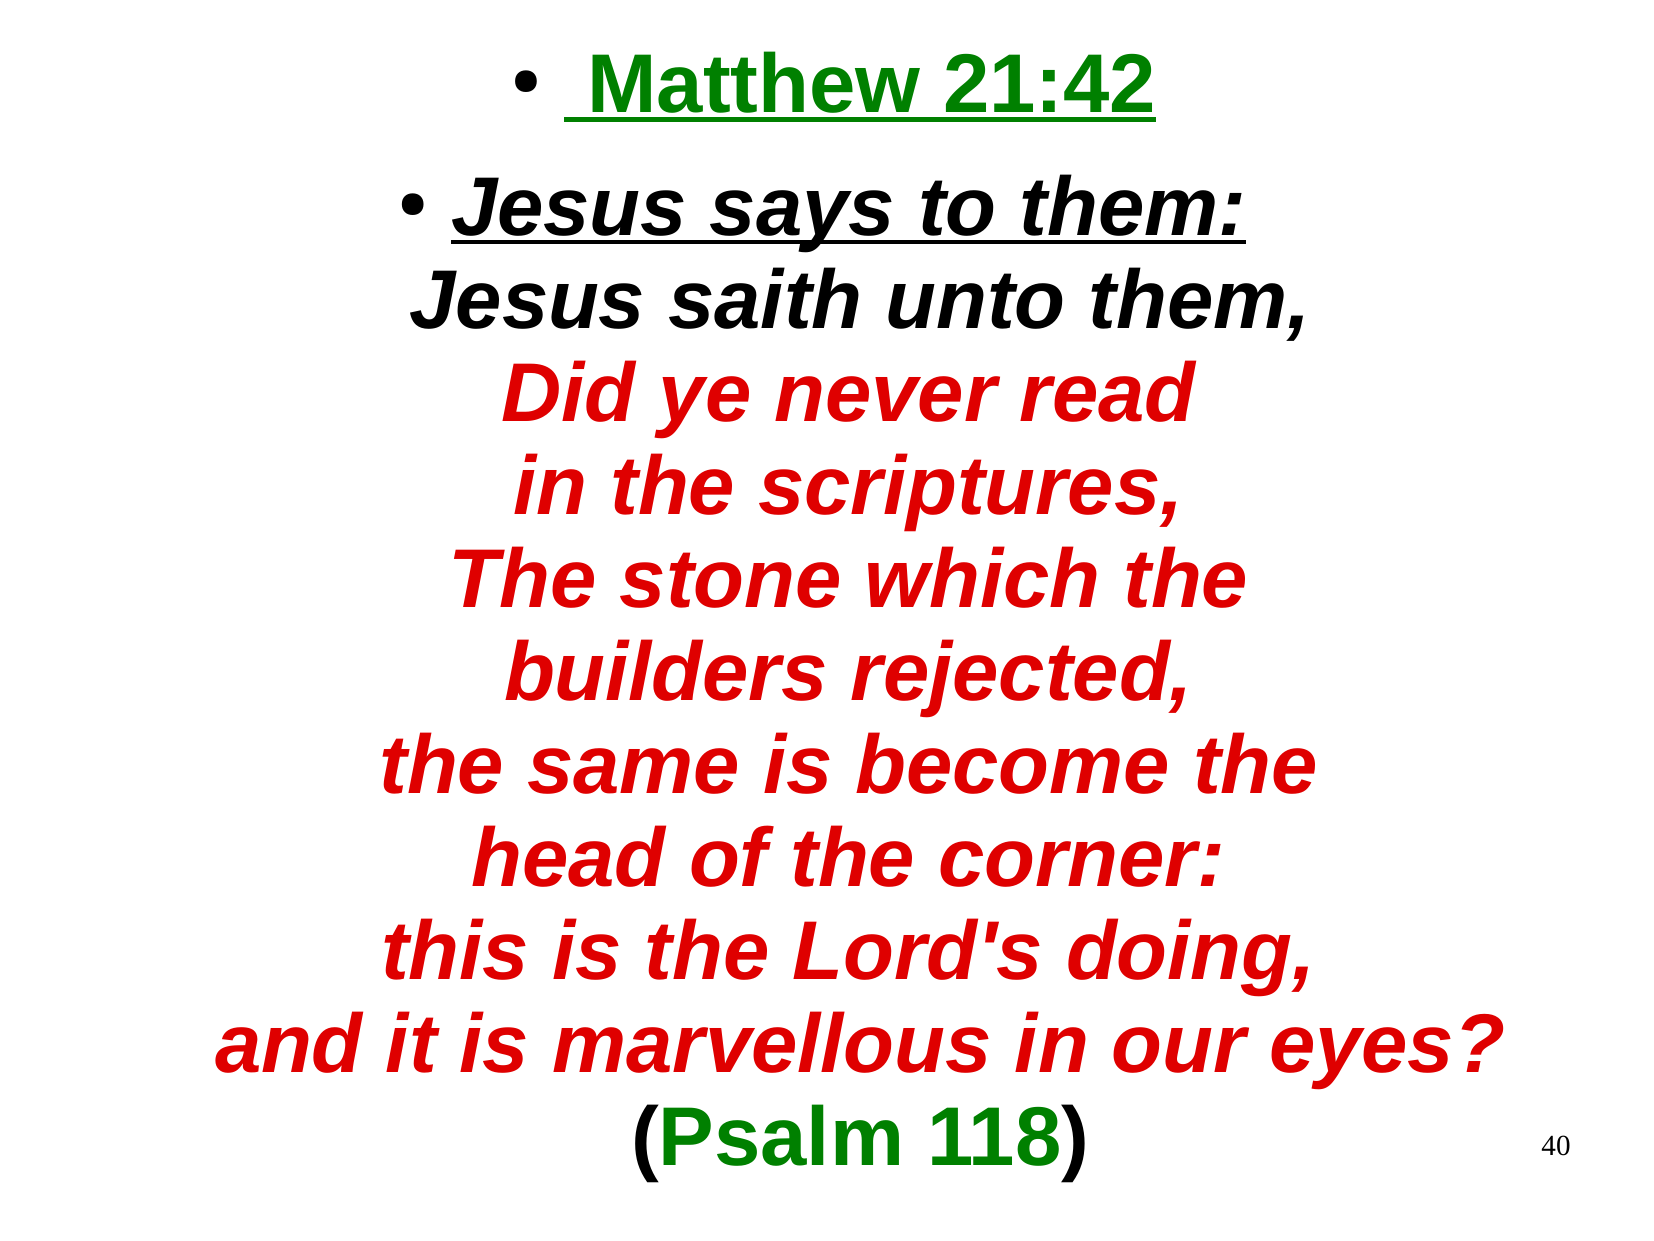

# Matthew 21:42
Jesus says to them:
 Jesus saith unto them,
Did ye never read
in the scriptures,
The stone which the
builders rejected,
the same is become the
head of the corner:
this is the Lord's doing,
and it is marvellous in our eyes?
(Psalm 118)
40